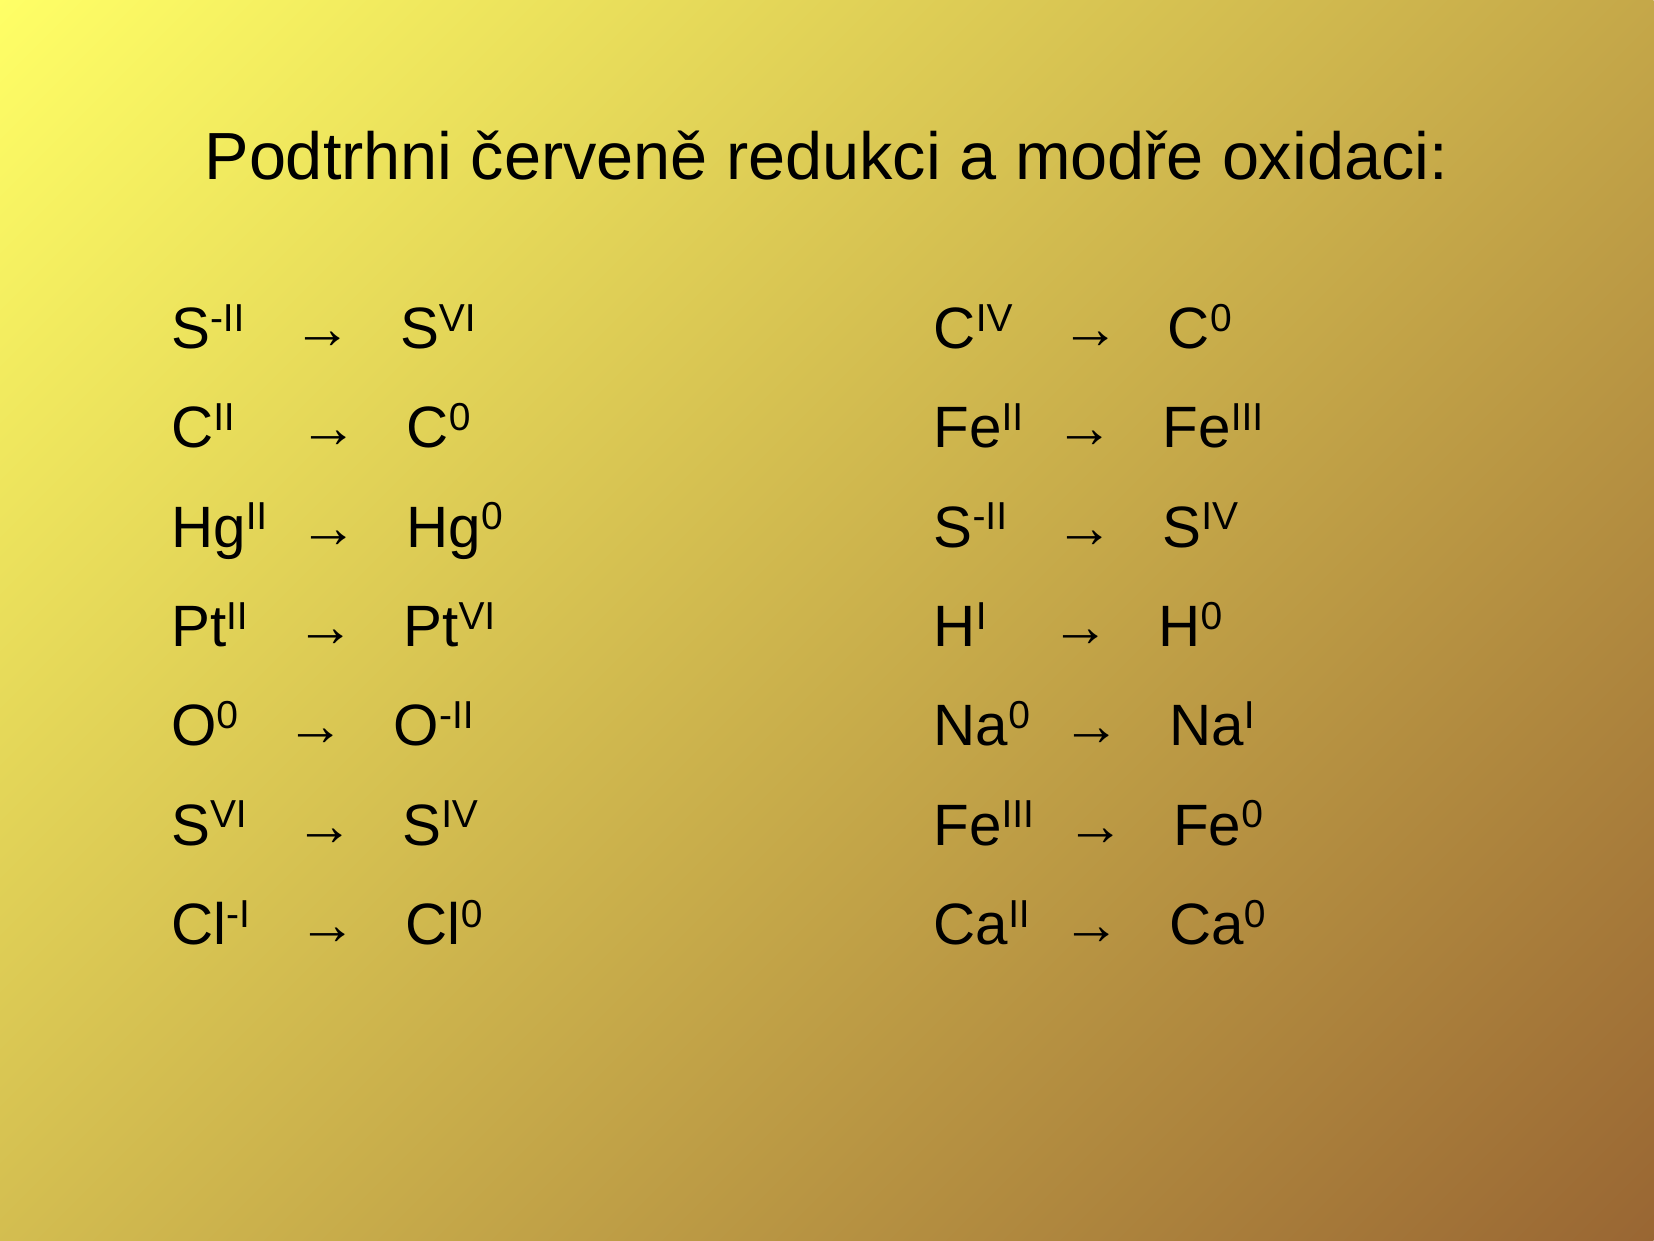

# Podtrhni červeně redukci a modře oxidaci:
S-II → SVI
CII → C0
HgII → Hg0
PtII → PtVI
O0 → O-II
SVI → SIV
Cl-I → Cl0
CIV → C0
FeII → FeIII
S-II → SIV
HI → H0
Na0 → NaI
FeIII → Fe0
CaII → Ca0